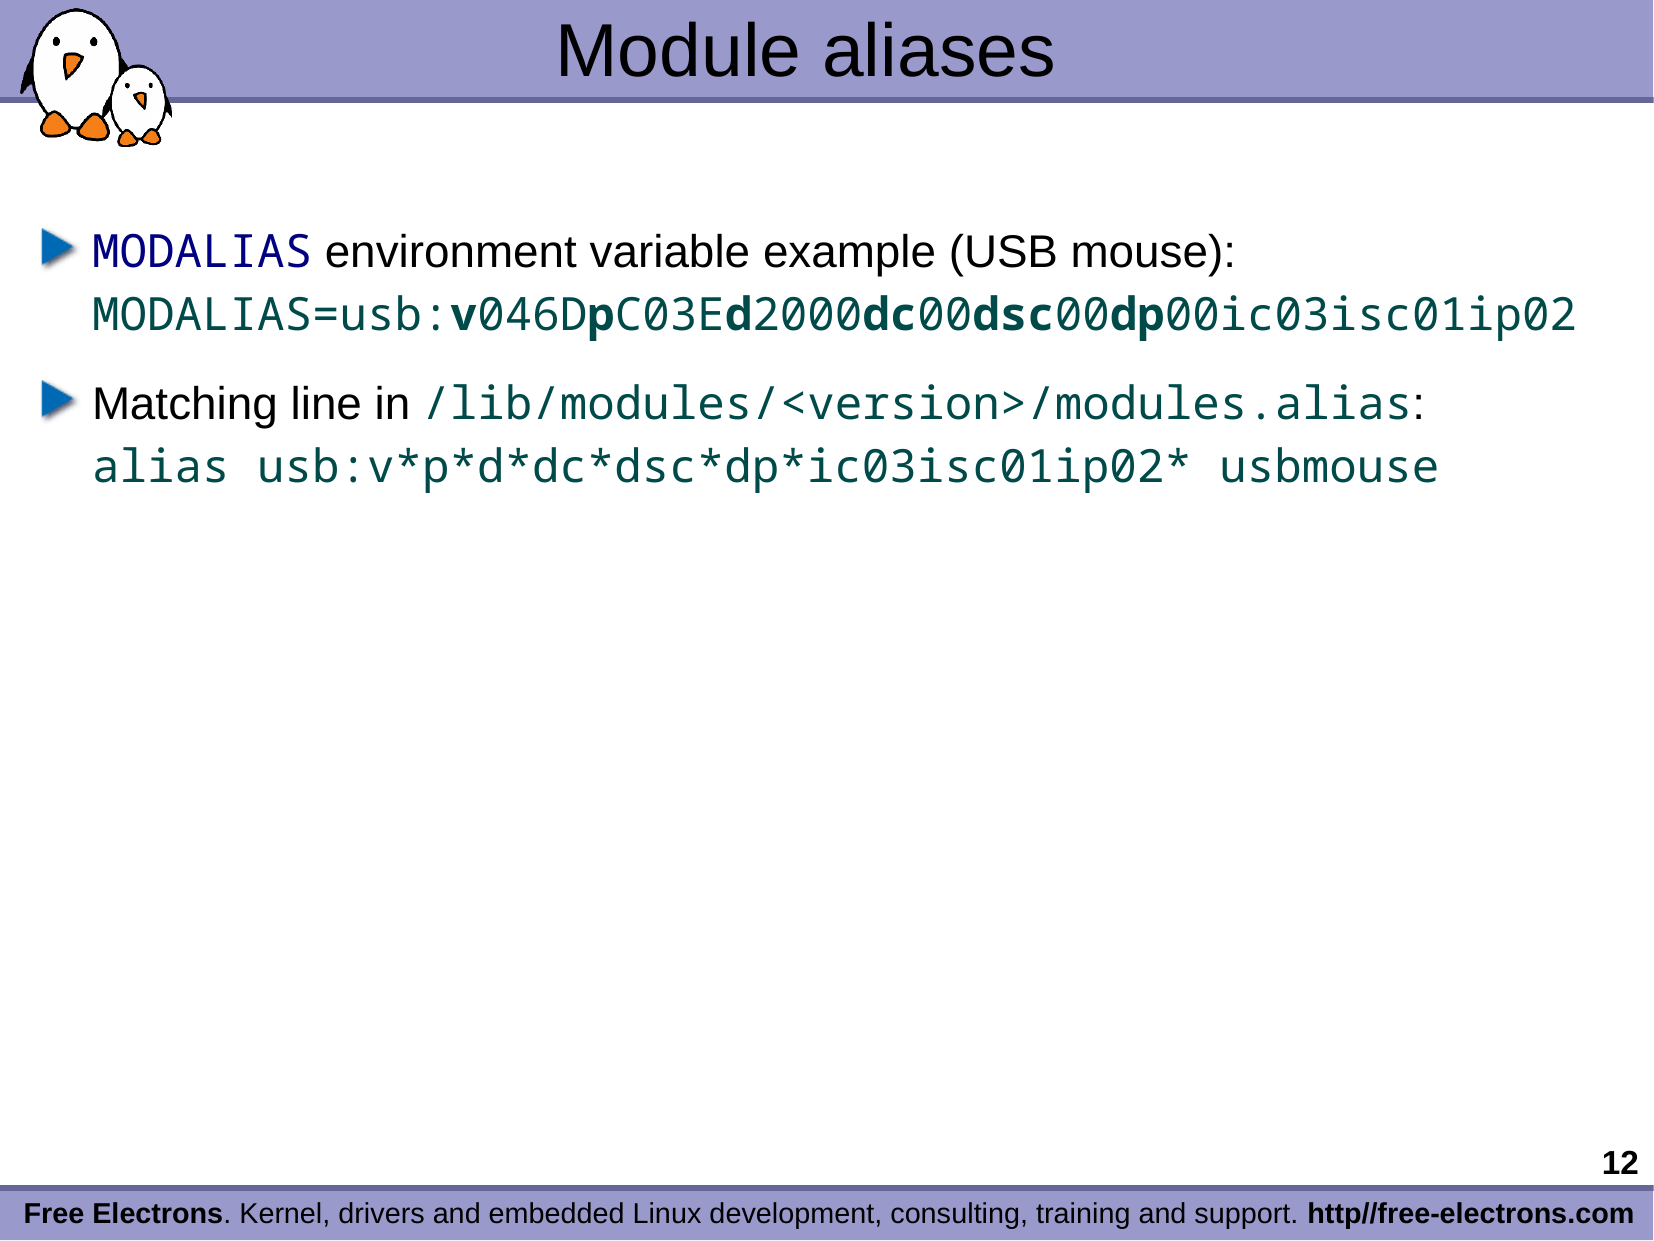

# Module aliases
MODALIAS environment variable example (USB mouse):
MODALIAS=usb:v046DpC03Ed2000dc00dsc00dp00ic03isc01ip02
Matching line in /lib/modules/<version>/modules.alias:
alias usb:v*p*d*dc*dsc*dp*ic03isc01ip02* usbmouse